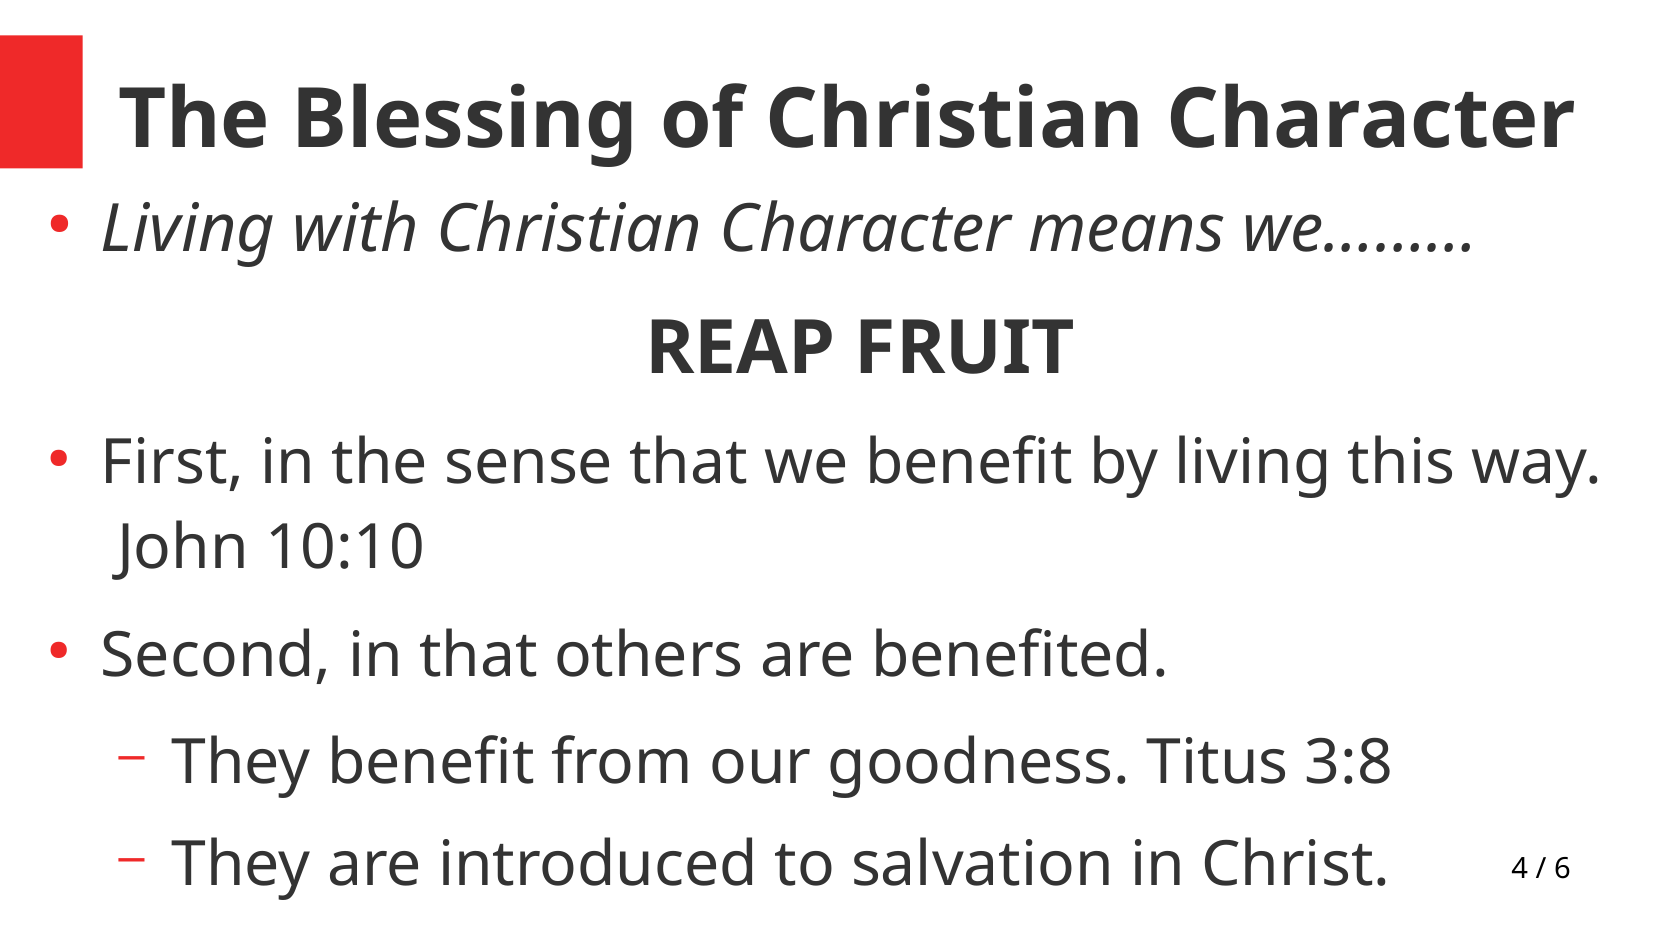

# The Blessing of Christian Character
Living with Christian Character means we………
REAP FRUIT
First, in the sense that we benefit by living this way. John 10:10
Second, in that others are benefited.
They benefit from our goodness. Titus 3:8
They are introduced to salvation in Christ.
4